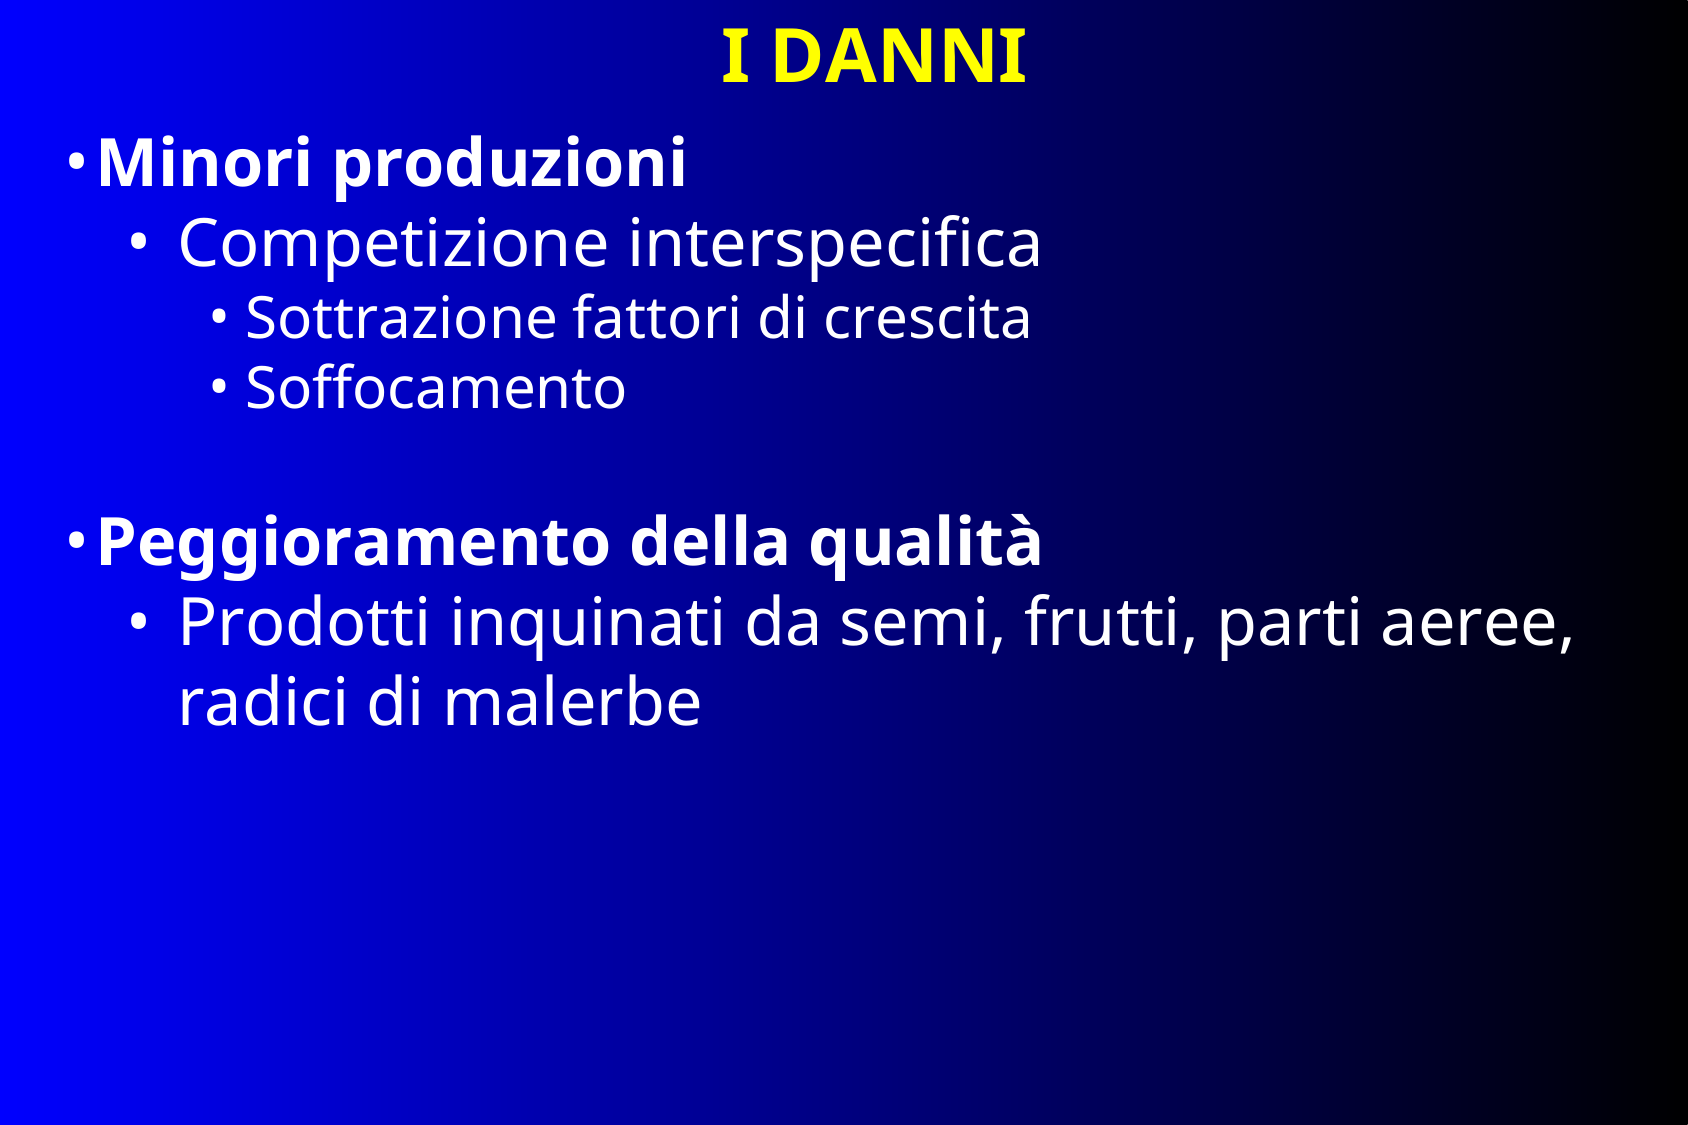

I DANNI
Minori produzioni
Competizione interspecifica
Sottrazione fattori di crescita
Soffocamento
Peggioramento della qualità
Prodotti inquinati da semi, frutti, parti aeree, radici di malerbe